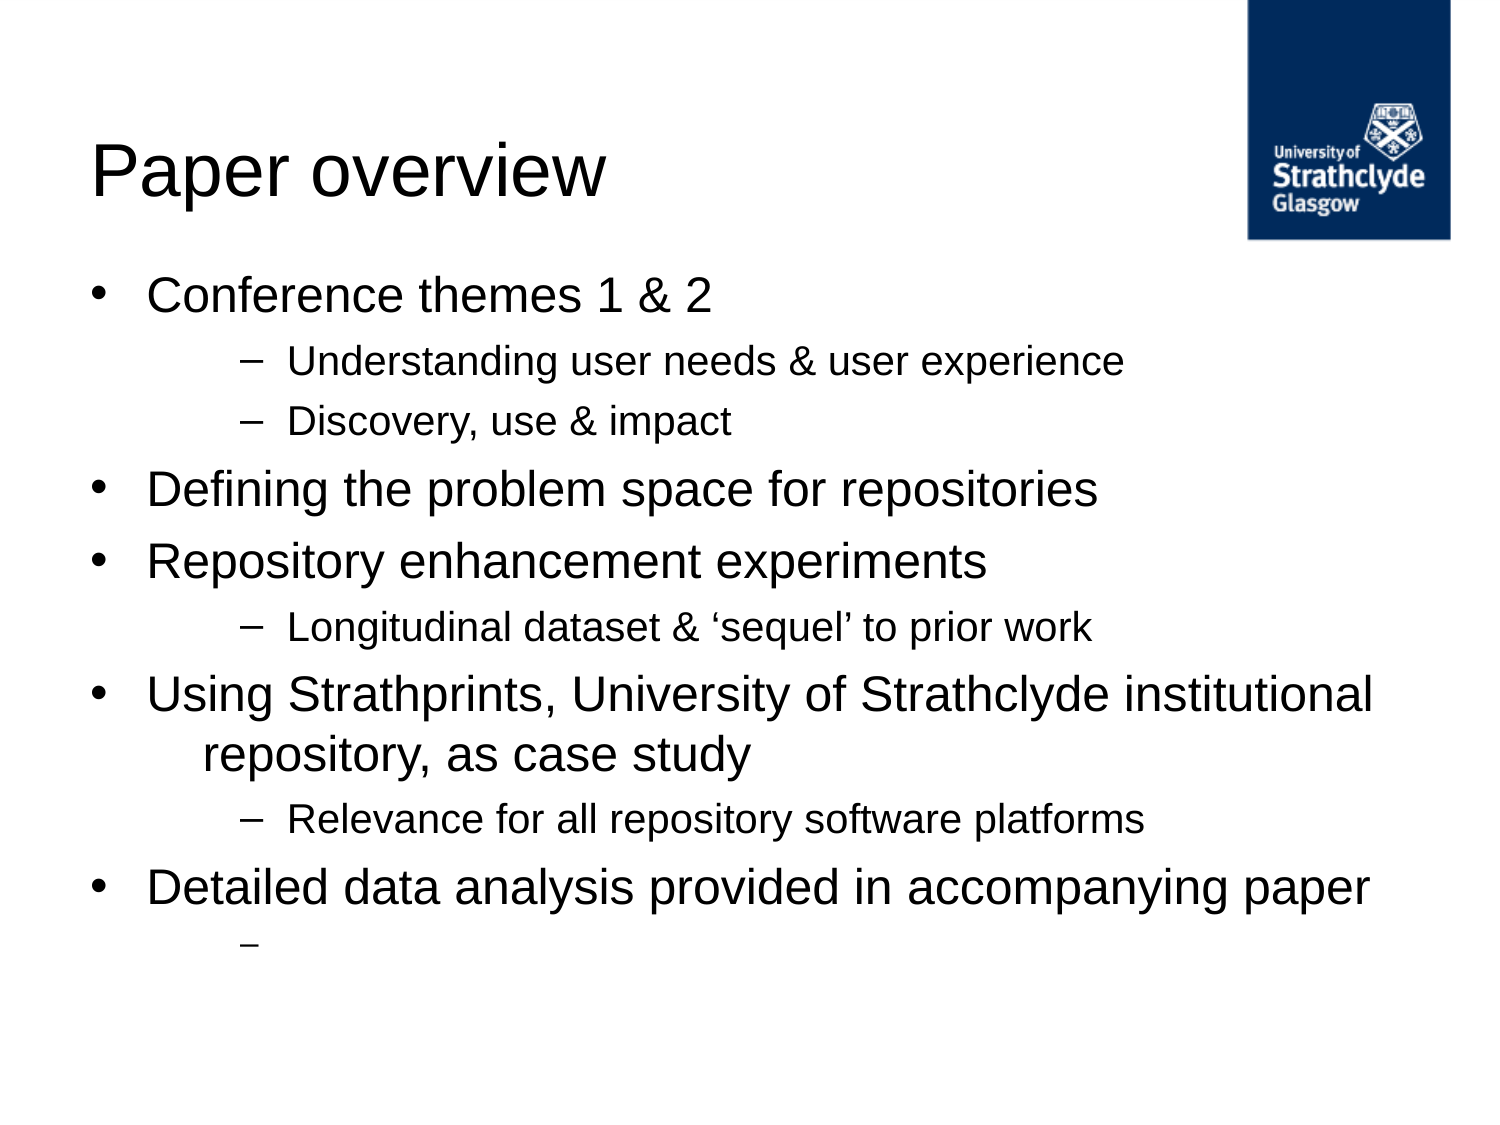

Paper overview
# Conference themes 1 & 2
Understanding user needs & user experience
Discovery, use & impact
Defining the problem space for repositories
Repository enhancement experiments
Longitudinal dataset & ‘sequel’ to prior work
Using Strathprints, University of Strathclyde institutional repository, as case study
Relevance for all repository software platforms
Detailed data analysis provided in accompanying paper